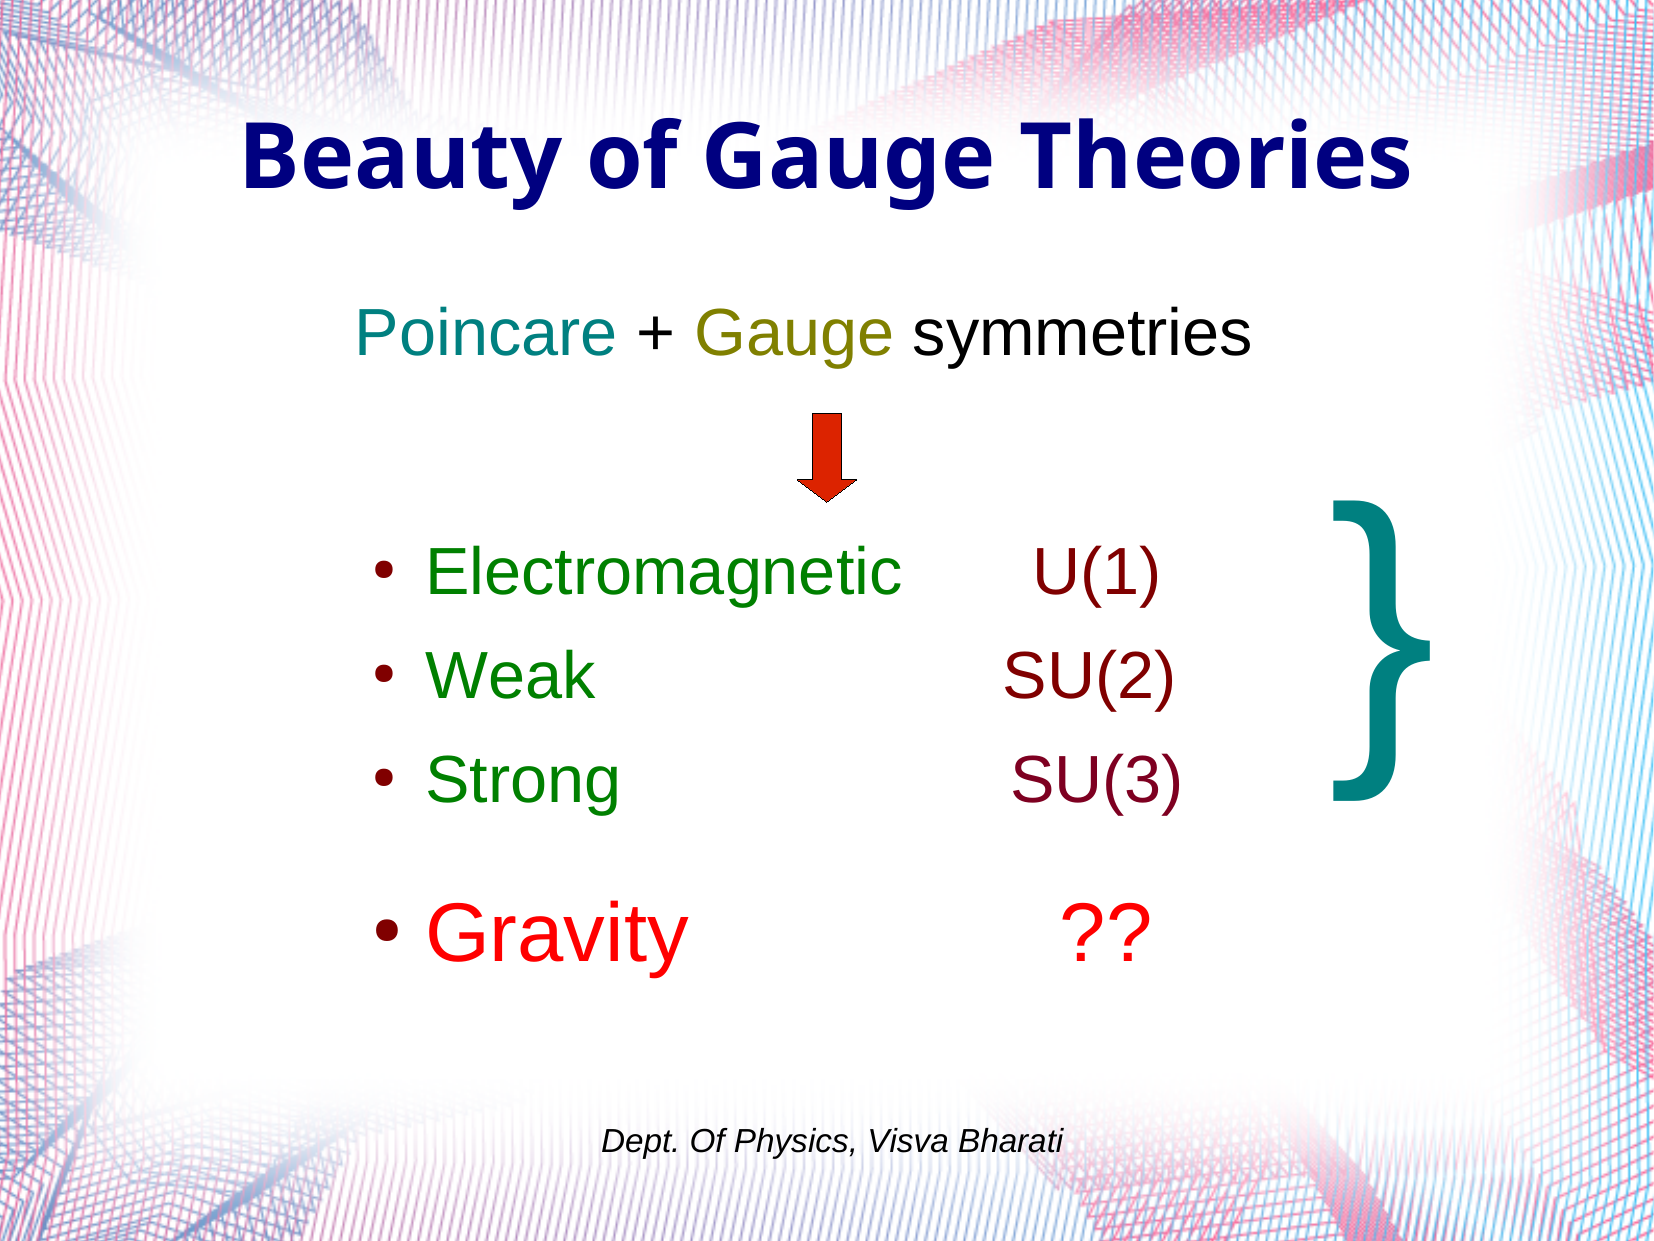

# Beauty of Gauge Theories
 Poincare + Gauge symmetries
Electromagnetic U(1)
Weak SU(2)
Strong SU(3)
}
Gravity ??
Dept. Of Physics, Visva Bharati